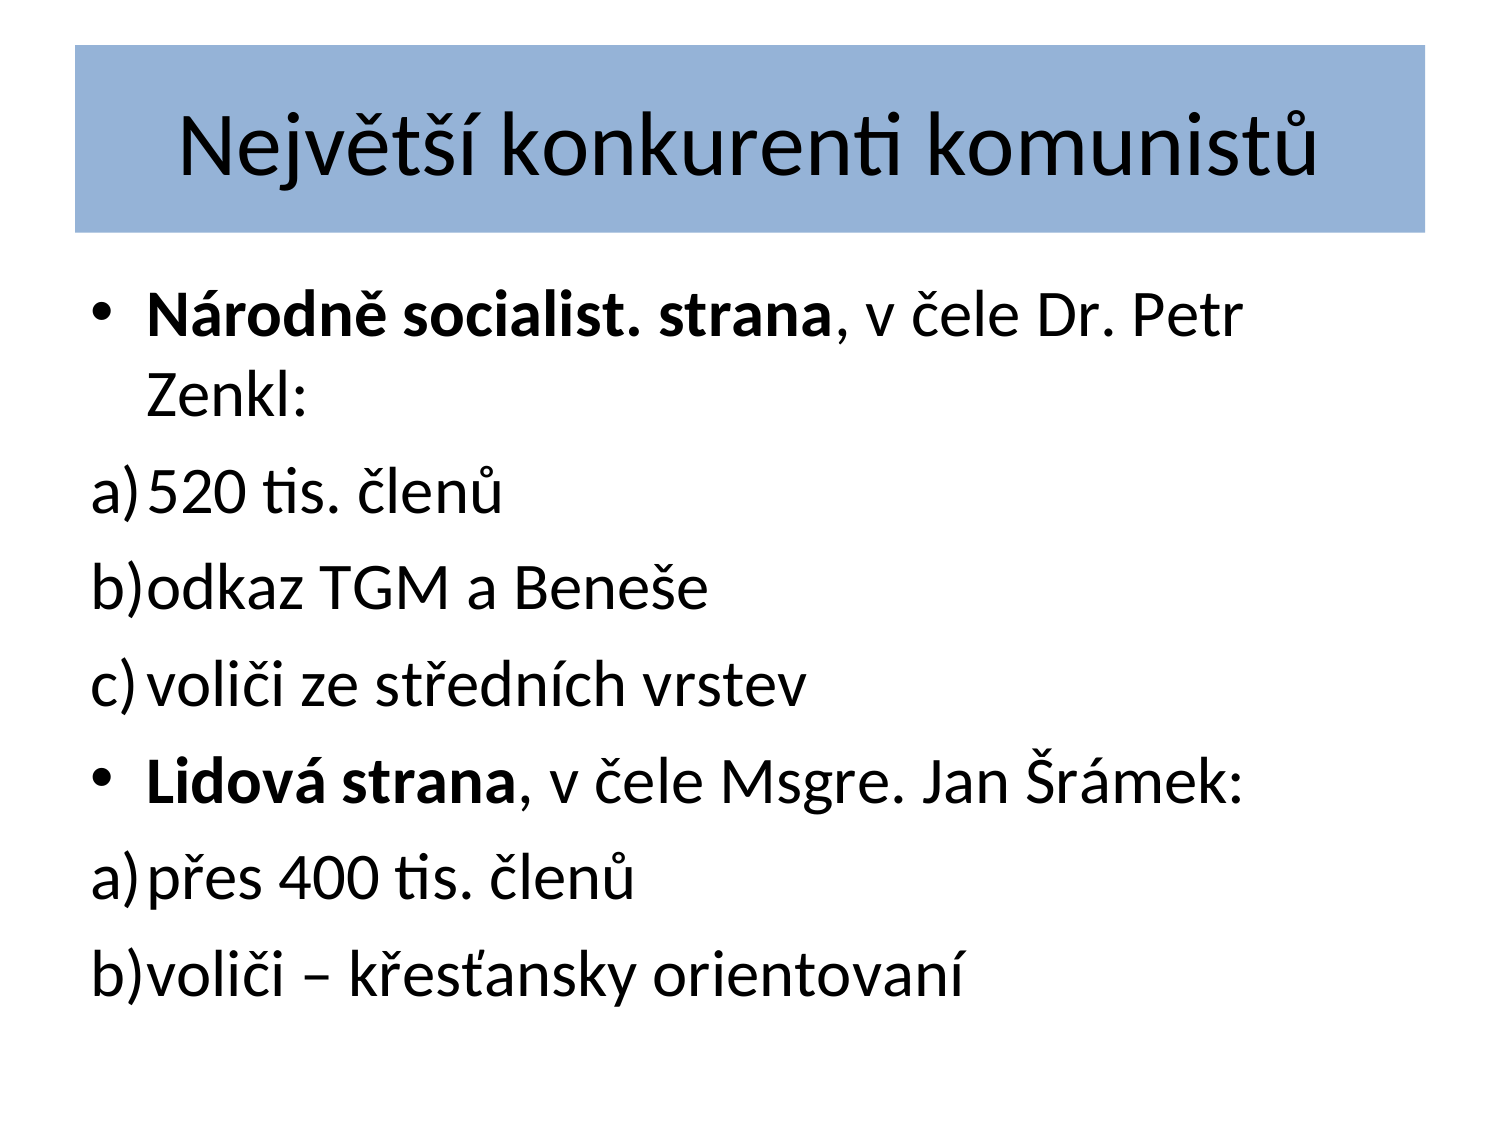

# Největší konkurenti komunistů
Národně socialist. strana, v čele Dr. Petr Zenkl:
520 tis. členů
odkaz TGM a Beneše
voliči ze středních vrstev
Lidová strana, v čele Msgre. Jan Šrámek:
přes 400 tis. členů
voliči – křesťansky orientovaní